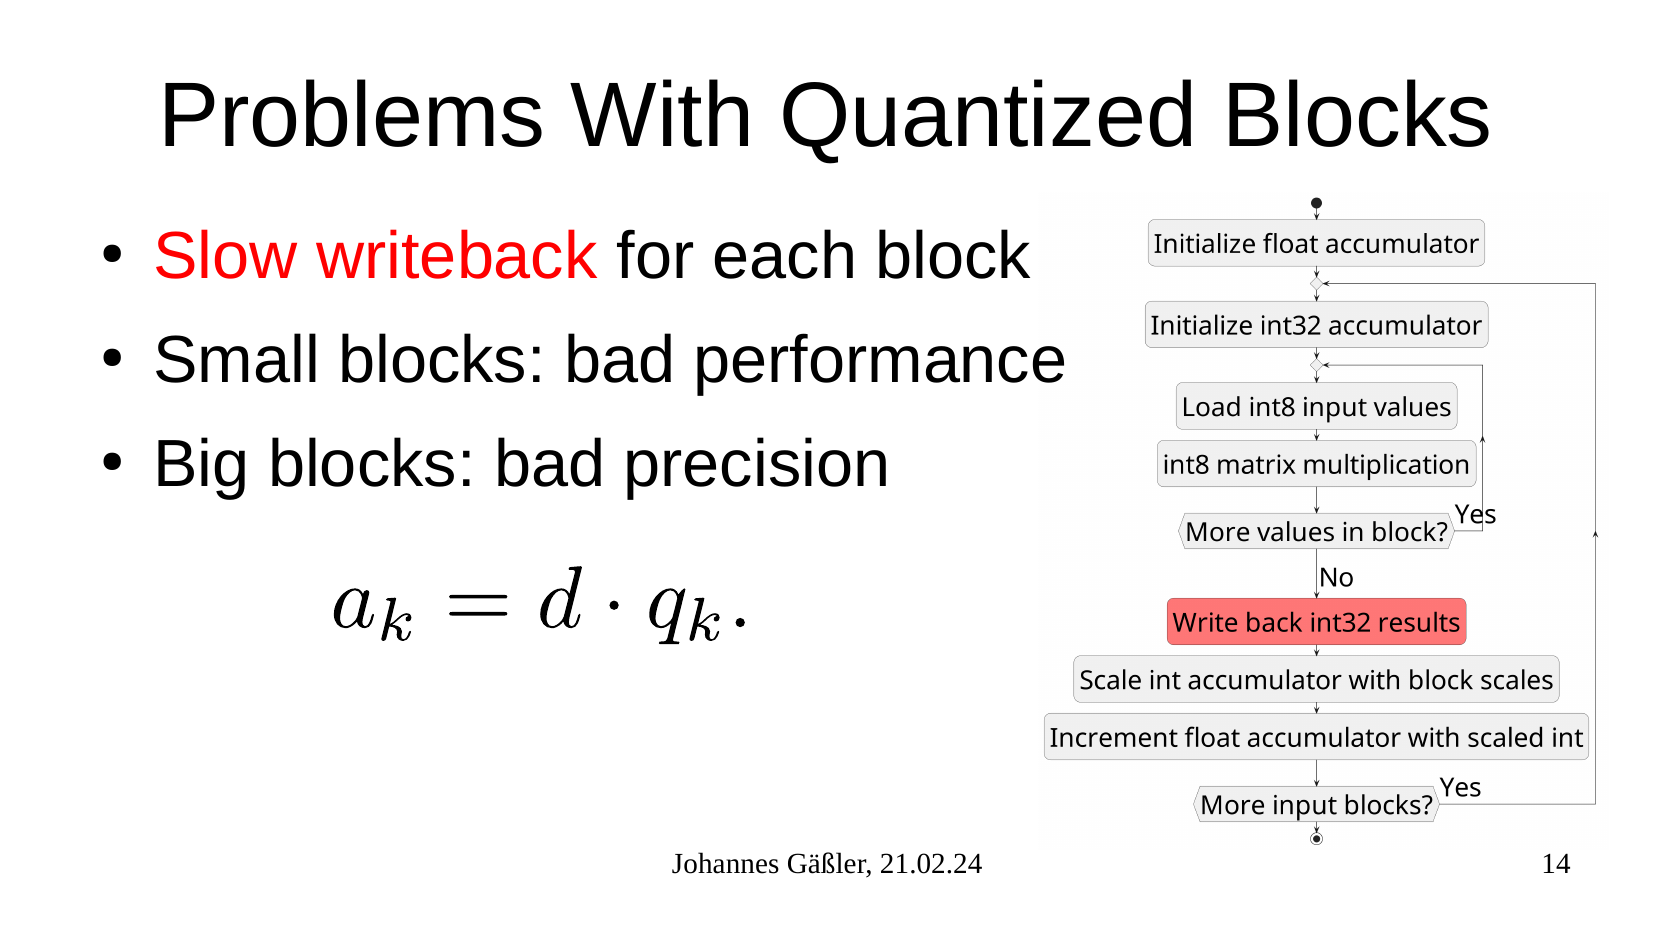

# Problems With Quantized Blocks
Slow writeback for each block
Small blocks: bad performance
Big blocks: bad precision
Johannes Gäßler, 21.02.24
14